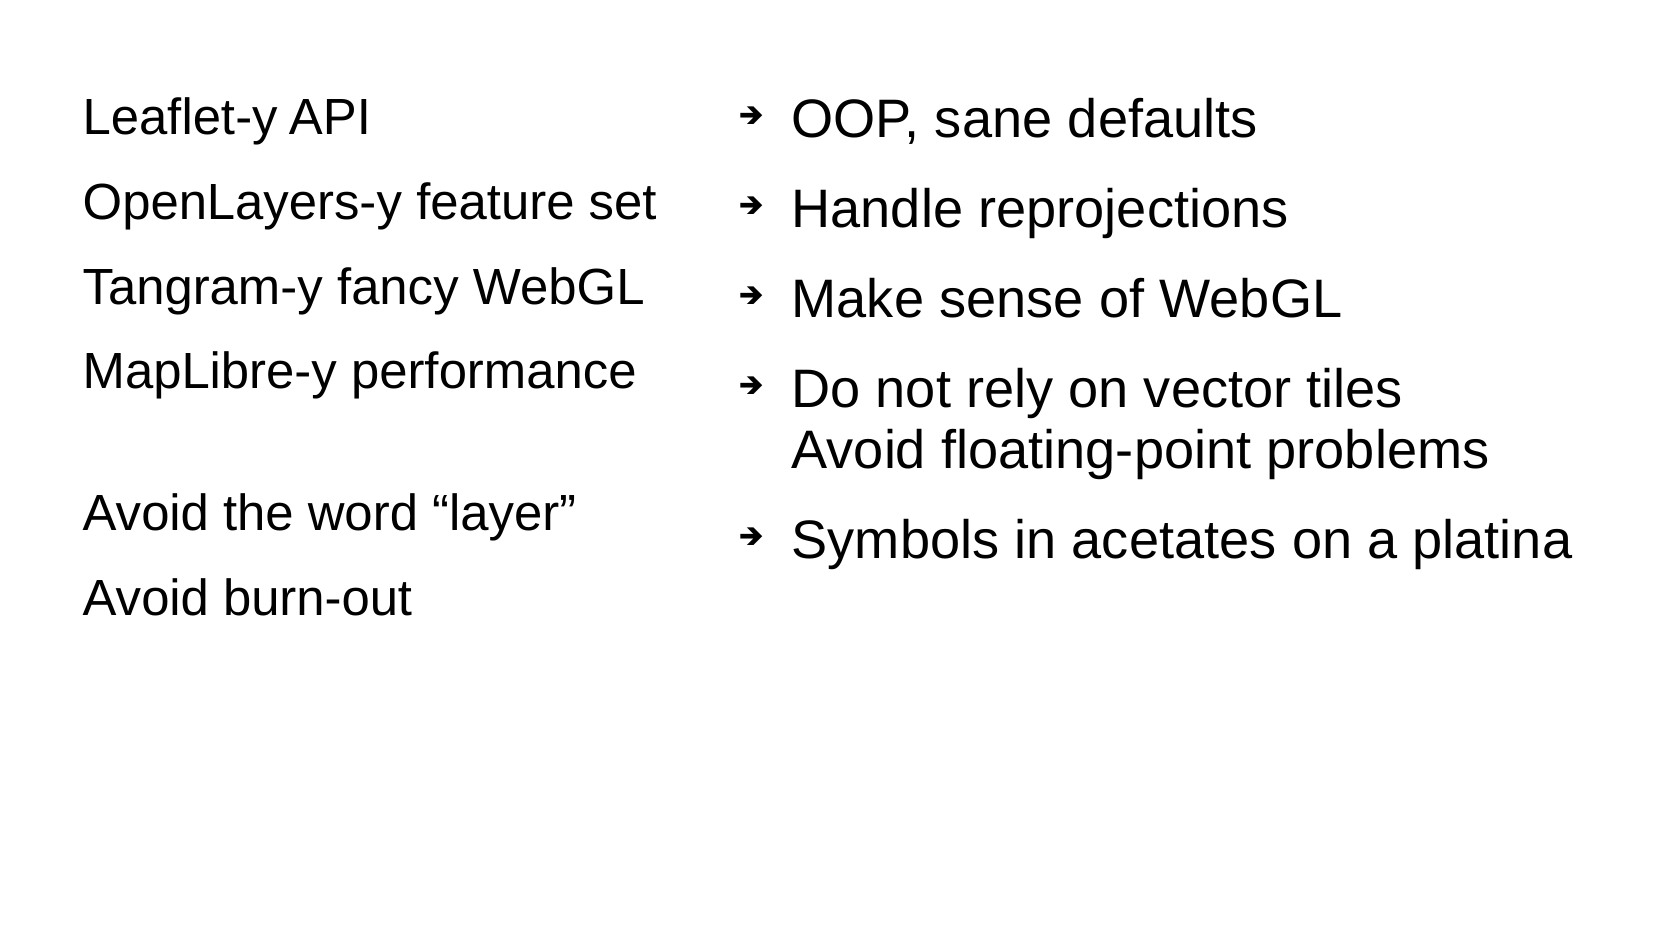

# Leaflet-y API
OpenLayers-y feature set
Tangram-y fancy WebGL
MapLibre-y performance
Avoid the word “layer”
Avoid burn-out
OOP, sane defaults
Handle reprojections
Make sense of WebGL
Do not rely on vector tiles
Avoid floating-point problems
Symbols in acetates on a platina